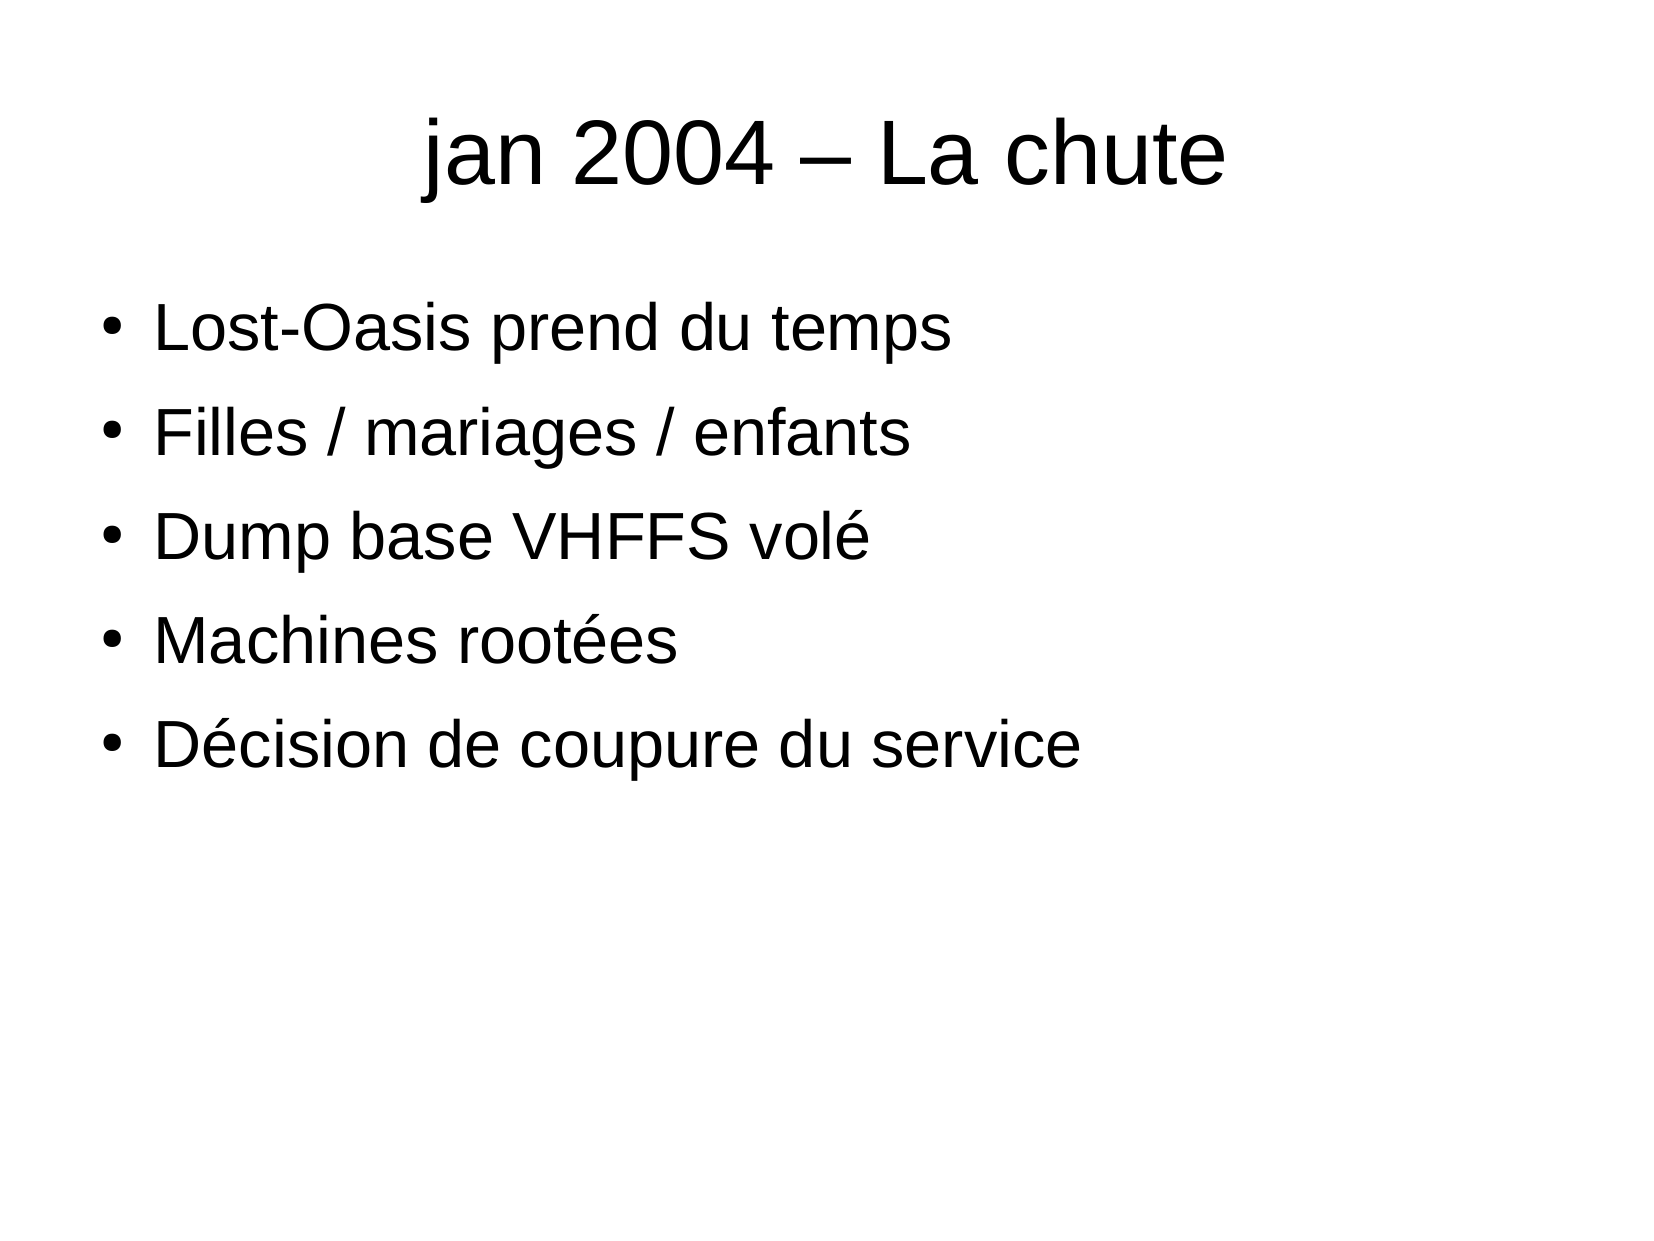

# jan 2004 – La chute
Lost-Oasis prend du temps
Filles / mariages / enfants
Dump base VHFFS volé
Machines rootées
Décision de coupure du service